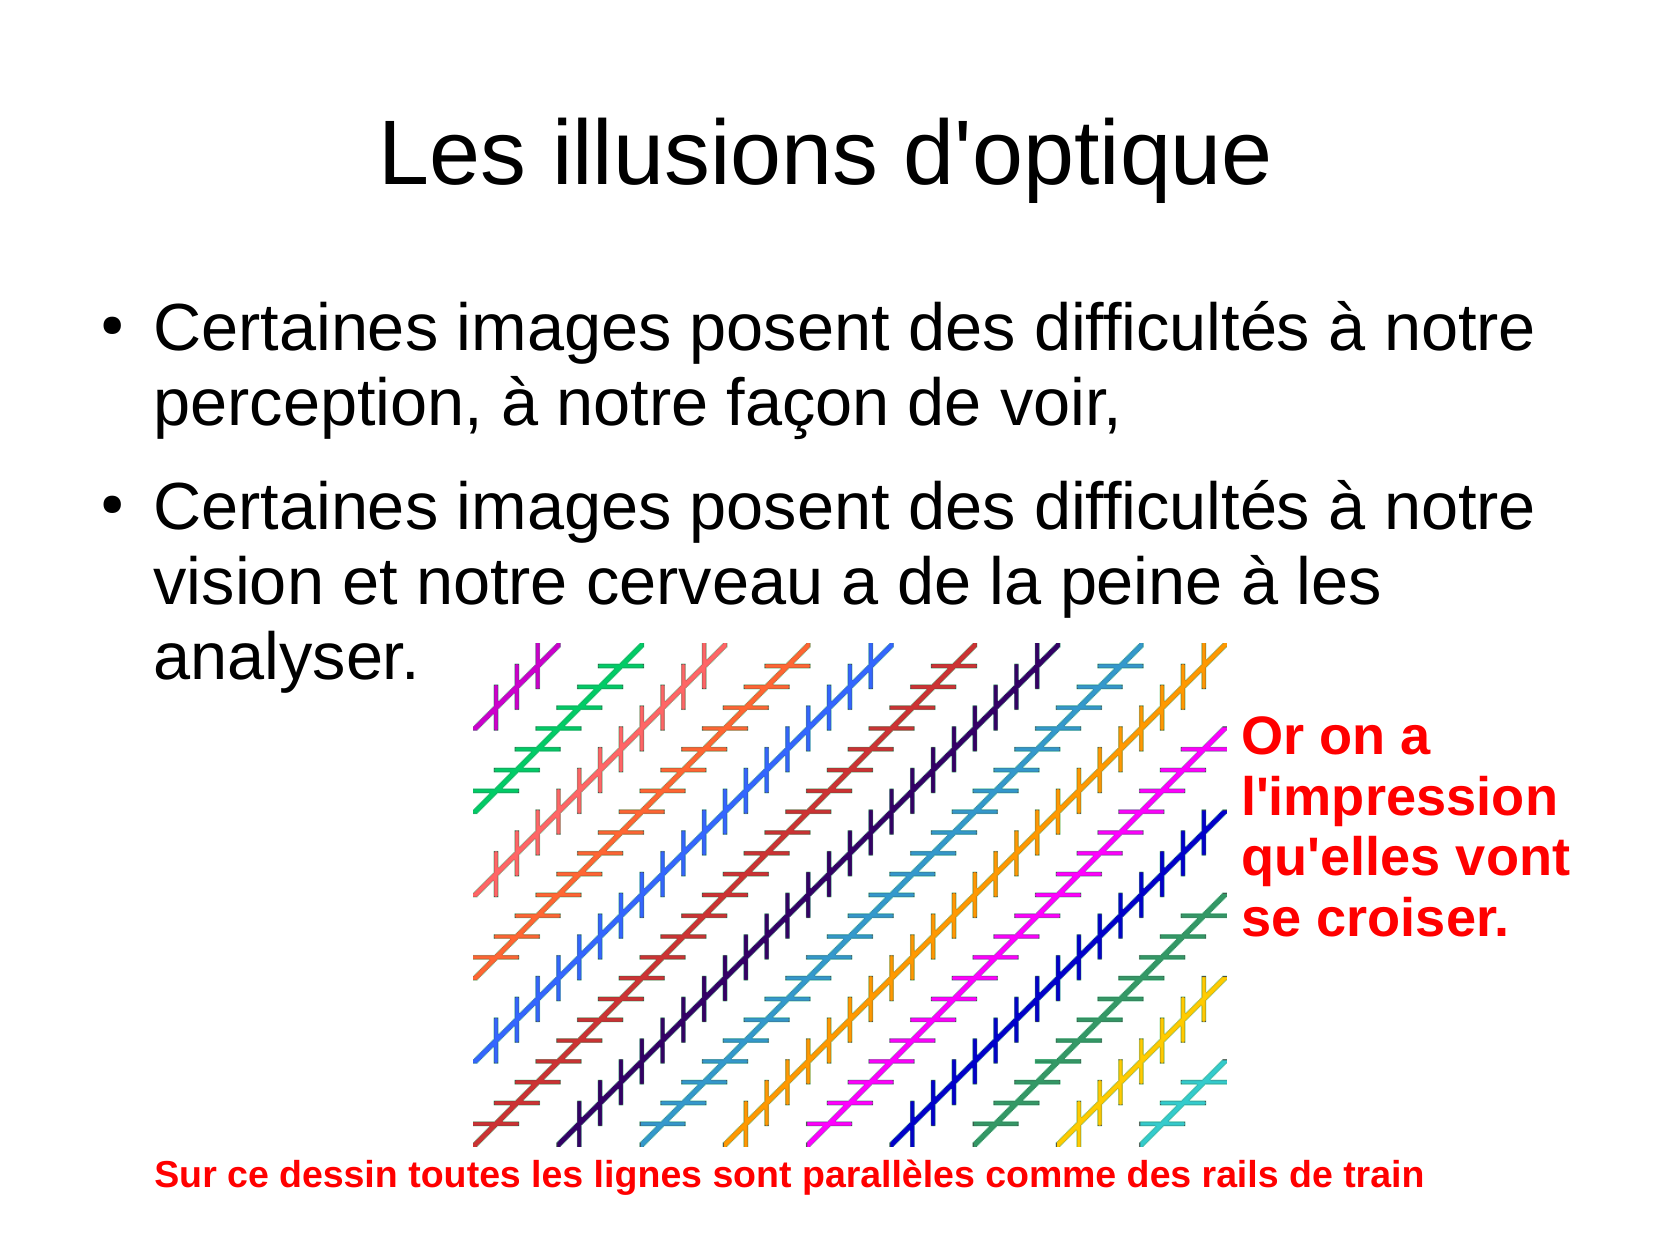

# Les illusions d'optique
Certaines images posent des difficultés à notre perception, à notre façon de voir,
Certaines images posent des difficultés à notre vision et notre cerveau a de la peine à les analyser.
Or on a l'impression
qu'elles vont se croiser.
Sur ce dessin toutes les lignes sont parallèles comme des rails de train